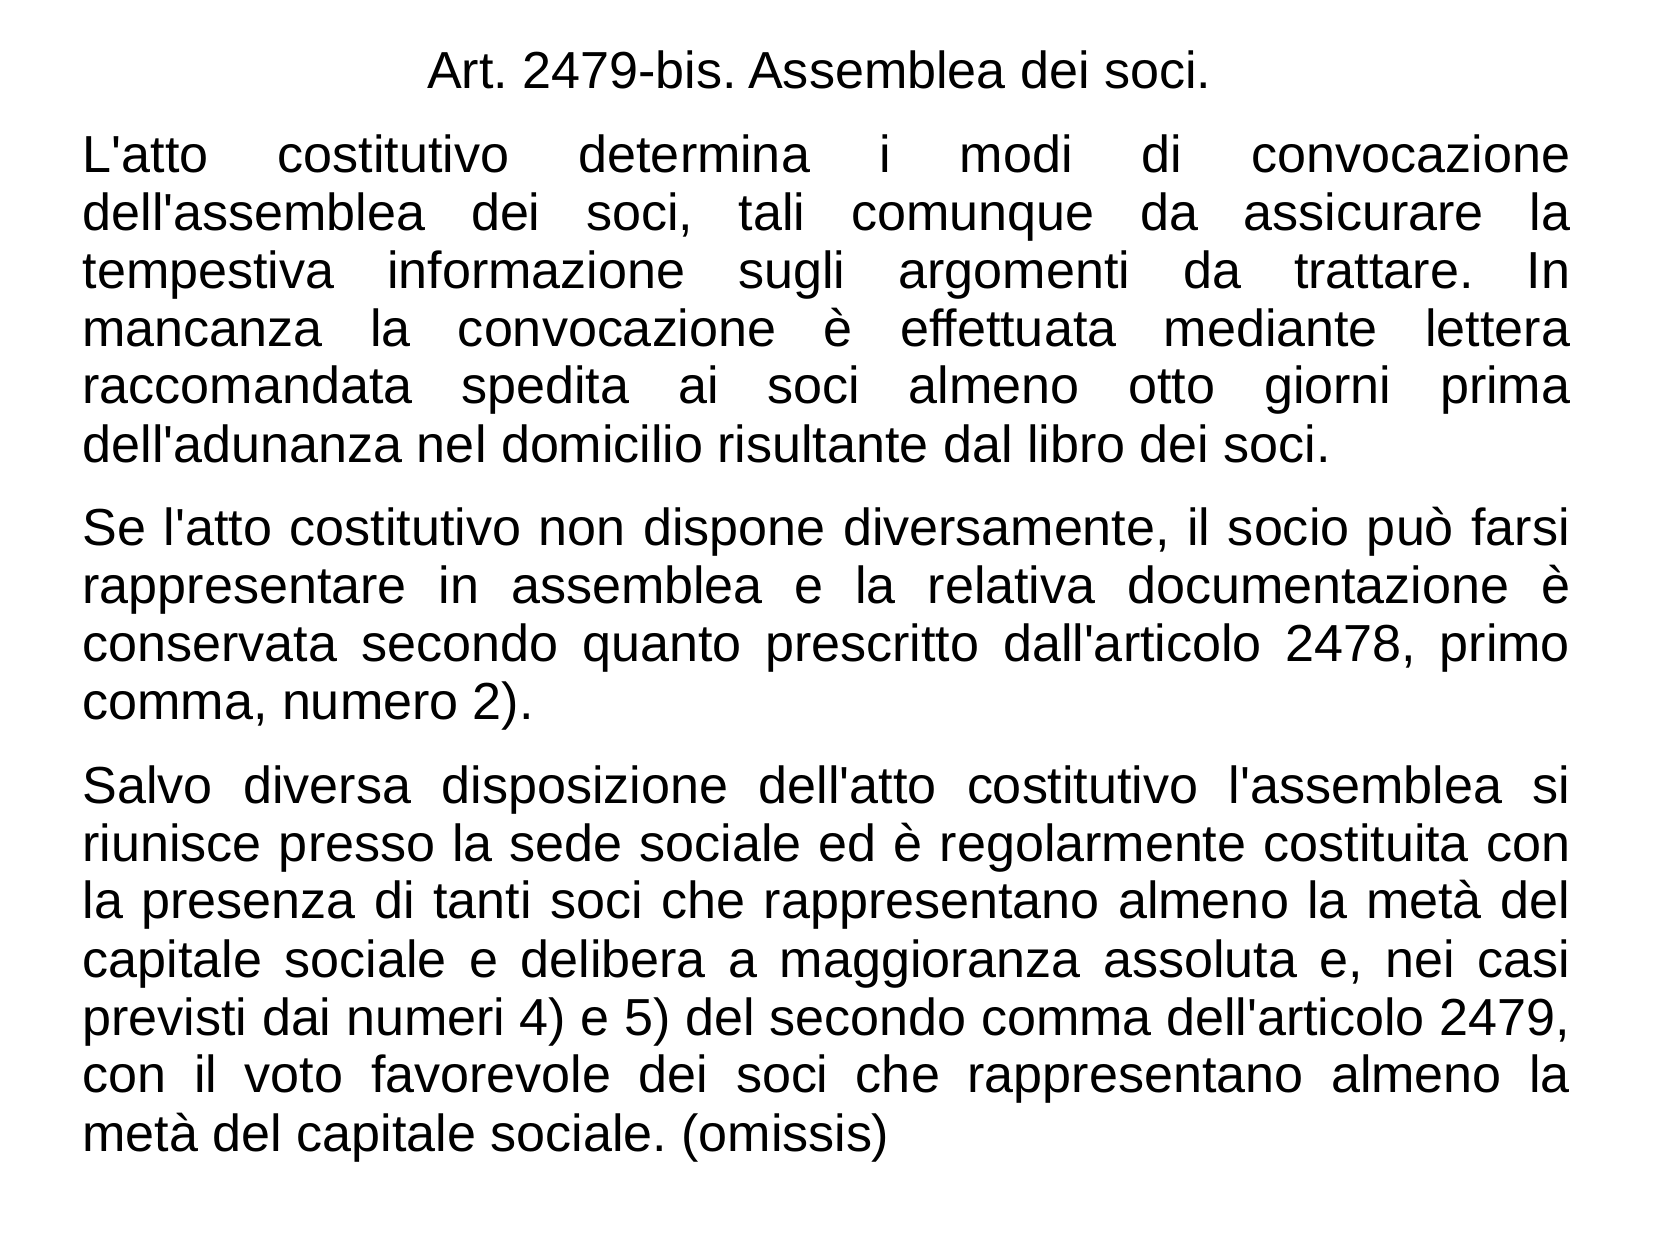

# Art. 2479-bis. Assemblea dei soci.
L'atto costitutivo determina i modi di convocazione dell'assemblea dei soci, tali comunque da assicurare la tempestiva informazione sugli argomenti da trattare. In mancanza la convocazione è effettuata mediante lettera raccomandata spedita ai soci almeno otto giorni prima dell'adunanza nel domicilio risultante dal libro dei soci.
Se l'atto costitutivo non dispone diversamente, il socio può farsi rappresentare in assemblea e la relativa documentazione è conservata secondo quanto prescritto dall'articolo 2478, primo comma, numero 2).
Salvo diversa disposizione dell'atto costitutivo l'assemblea si riunisce presso la sede sociale ed è regolarmente costituita con la presenza di tanti soci che rappresentano almeno la metà del capitale sociale e delibera a maggioranza assoluta e, nei casi previsti dai numeri 4) e 5) del secondo comma dell'articolo 2479, con il voto favorevole dei soci che rappresentano almeno la metà del capitale sociale. (omissis)